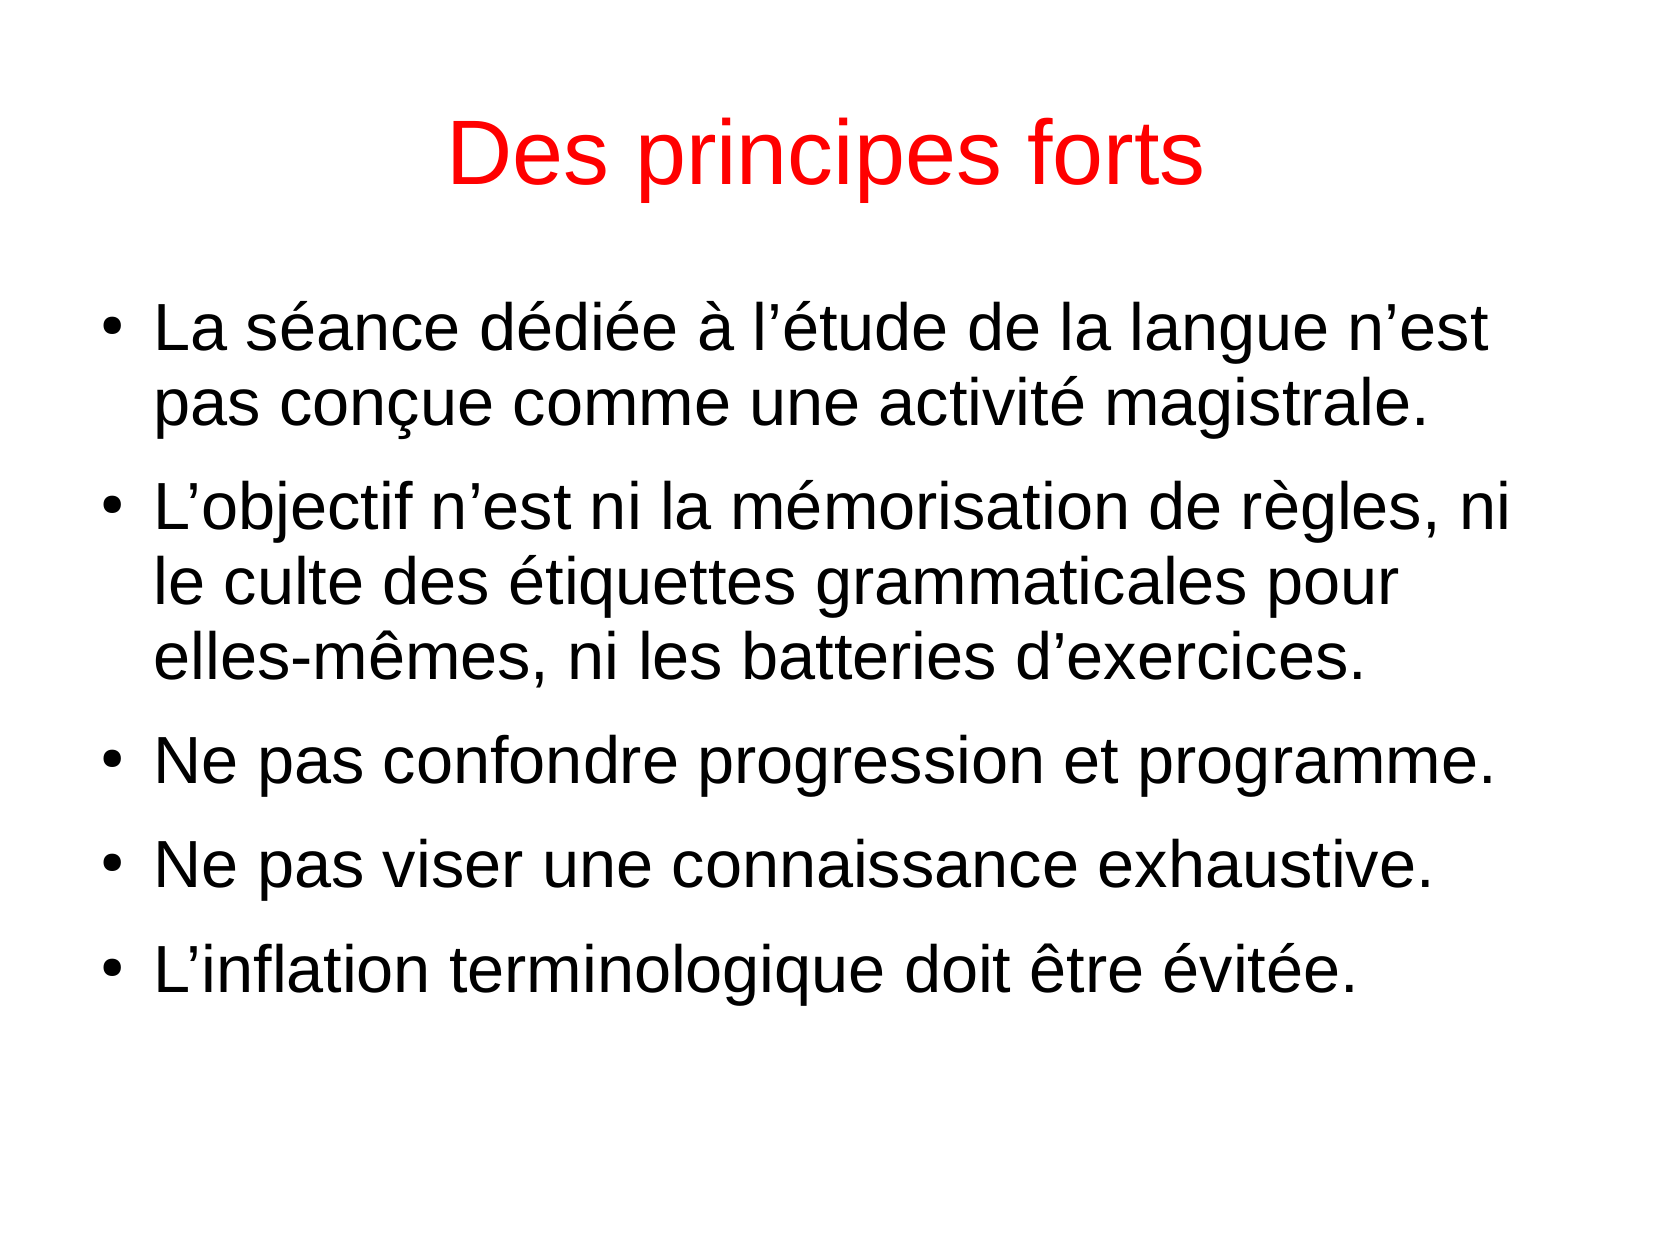

# Des principes forts
La séance dédiée à l’étude de la langue n’est pas conçue comme une activité magistrale.
L’objectif n’est ni la mémorisation de règles, ni le culte des étiquettes grammaticales pour elles-mêmes, ni les batteries d’exercices.
Ne pas confondre progression et programme.
Ne pas viser une connaissance exhaustive.
L’inflation terminologique doit être évitée.